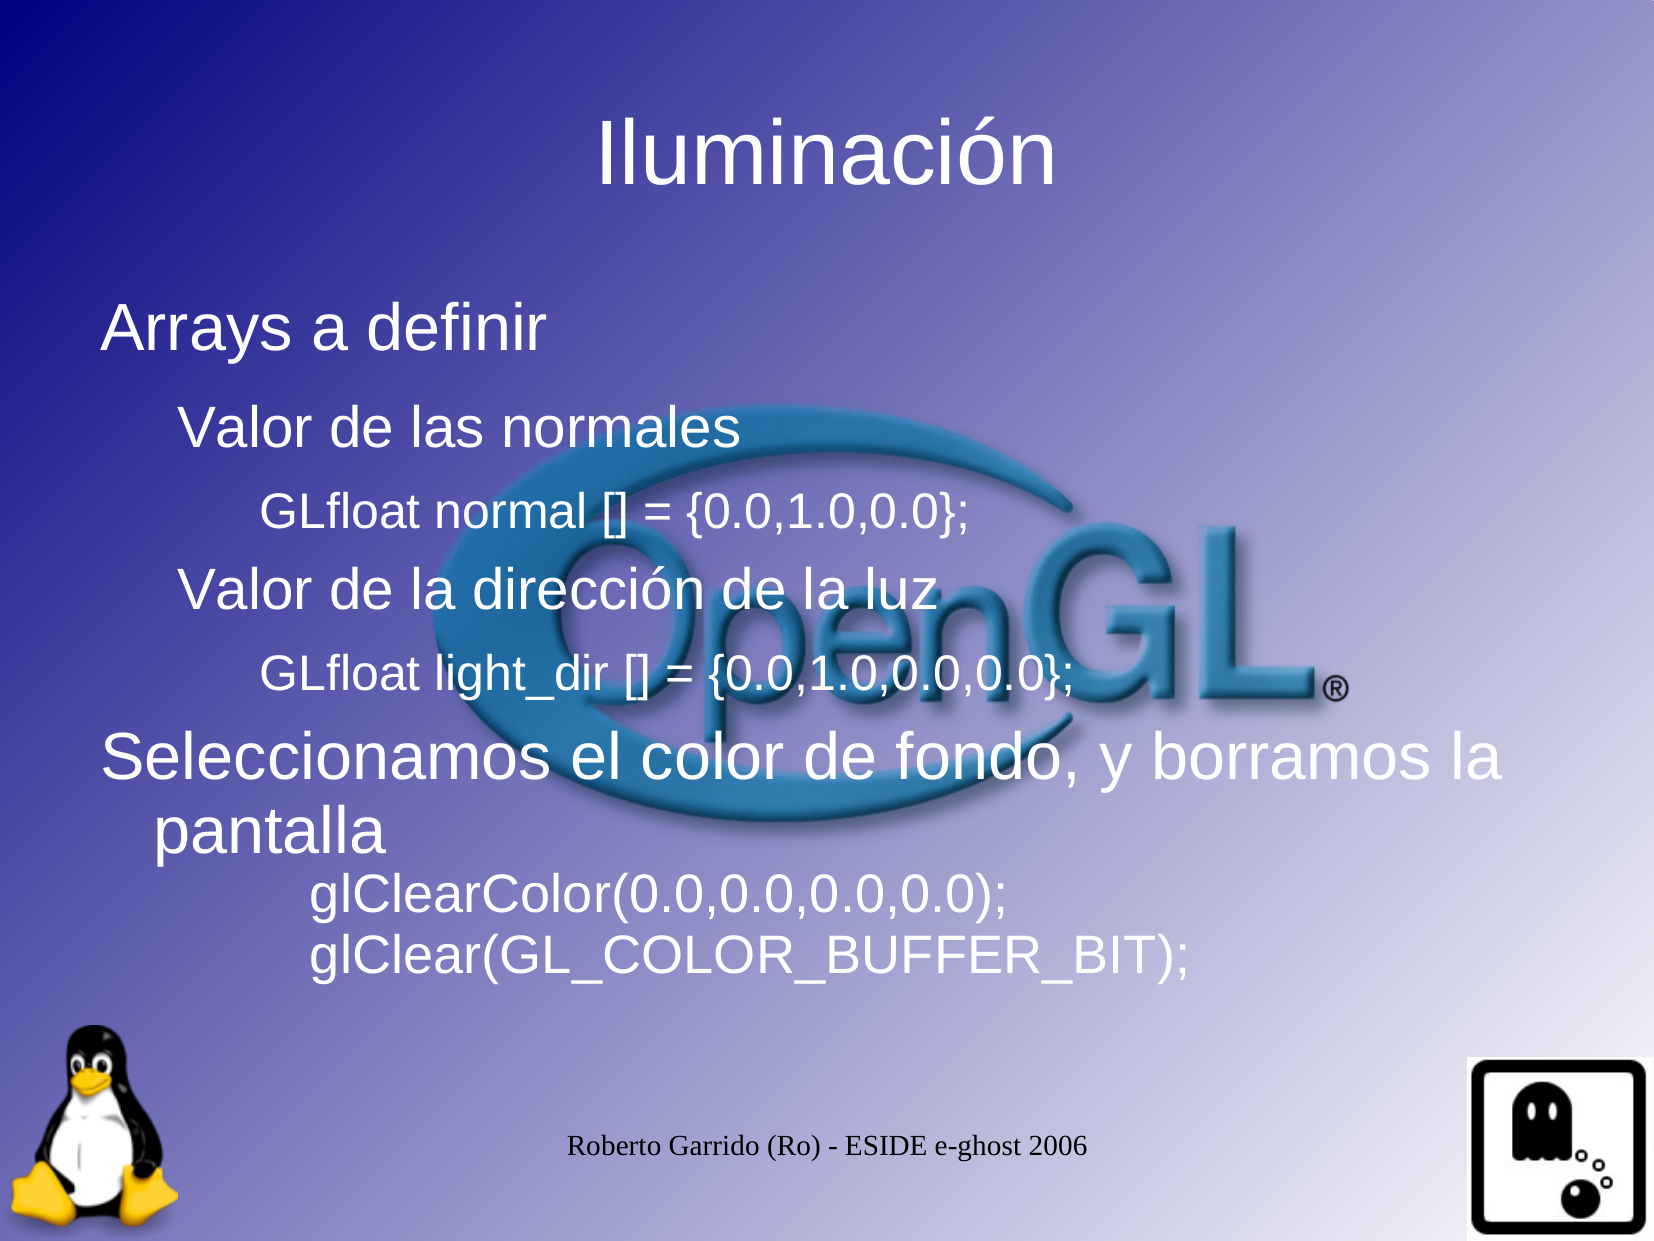

# Iluminación
Arrays a definir
Valor de las normales
GLfloat normal [] = {0.0,1.0,0.0};
Valor de la dirección de la luz
GLfloat light_dir [] = {0.0,1.0,0.0,0.0};
Seleccionamos el color de fondo, y borramos la pantalla
glClearColor(0.0,0.0,0.0,0.0);
glClear(GL_COLOR_BUFFER_BIT);
Roberto Garrido (Ro) - ESIDE e-ghost 2006